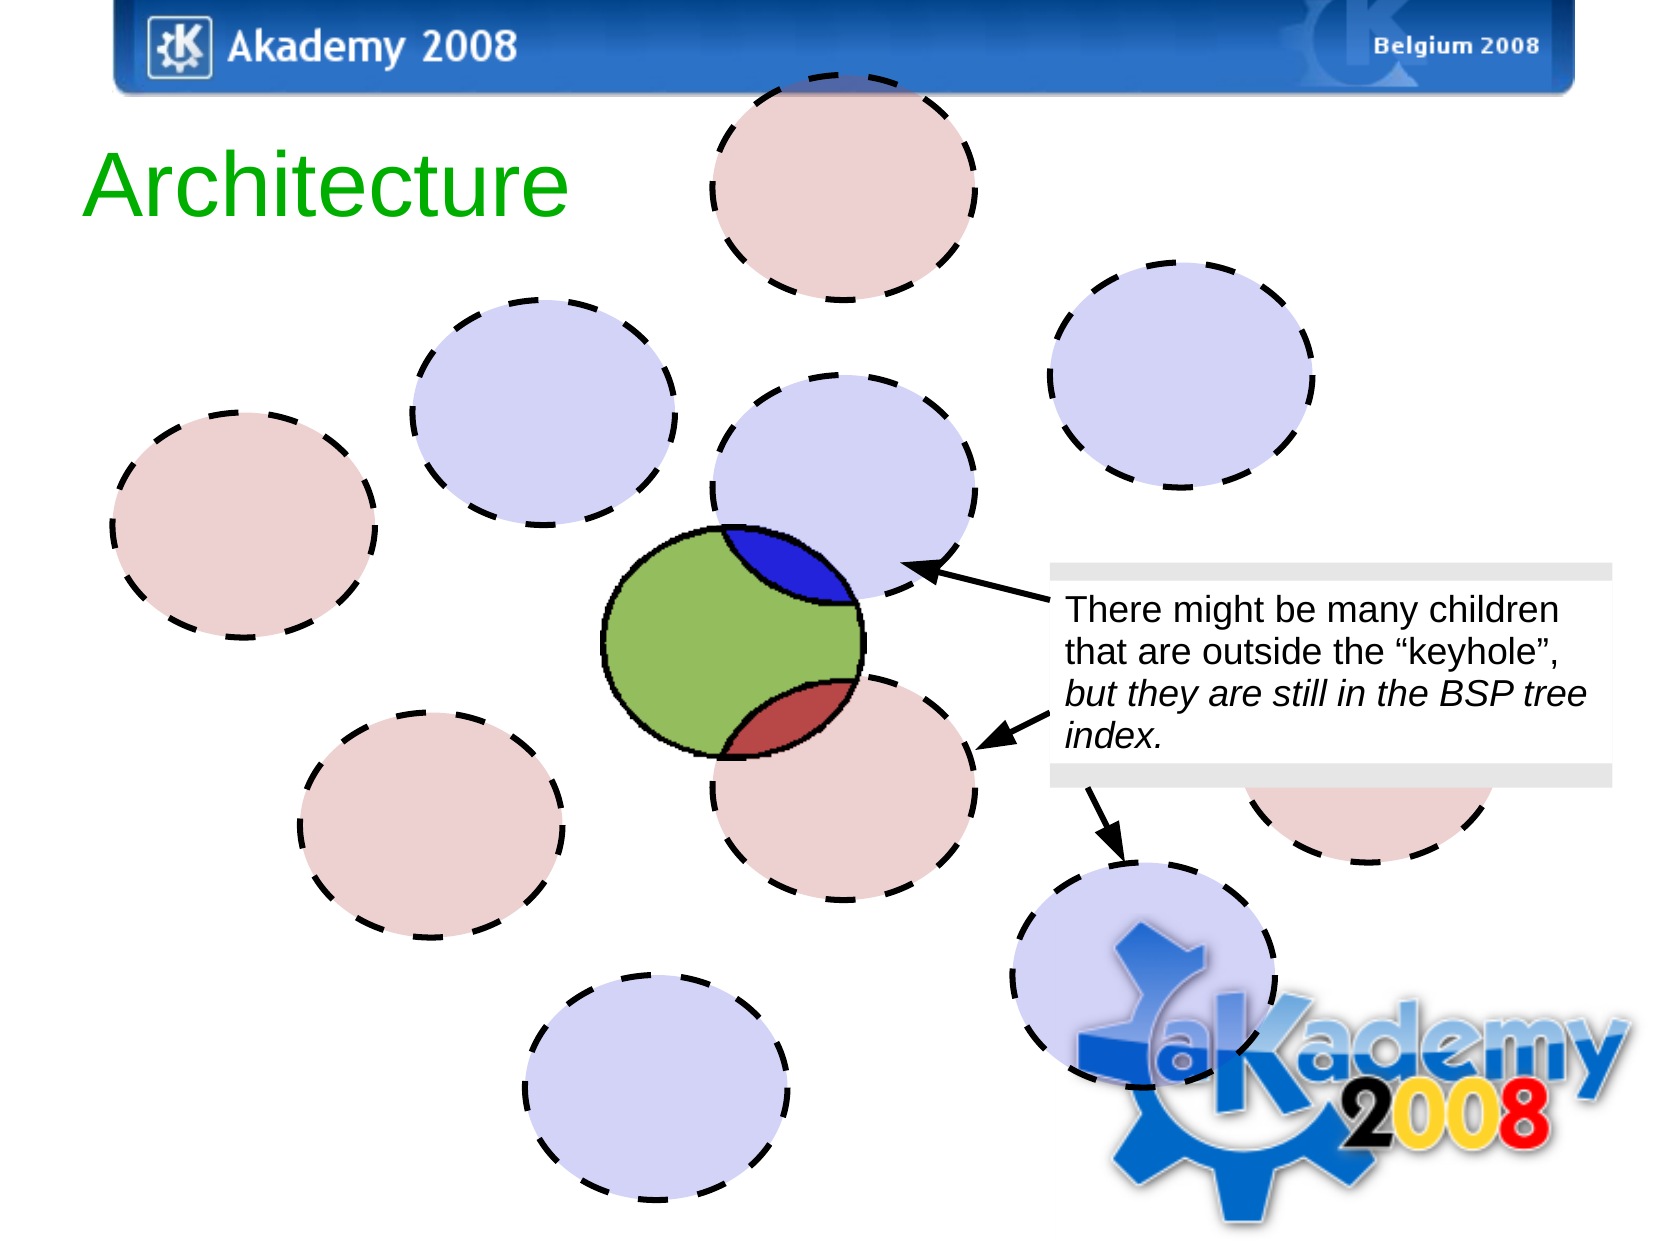

# Architecture
There might be many children that are outside the “keyhole”, but they are still in the BSP tree index.